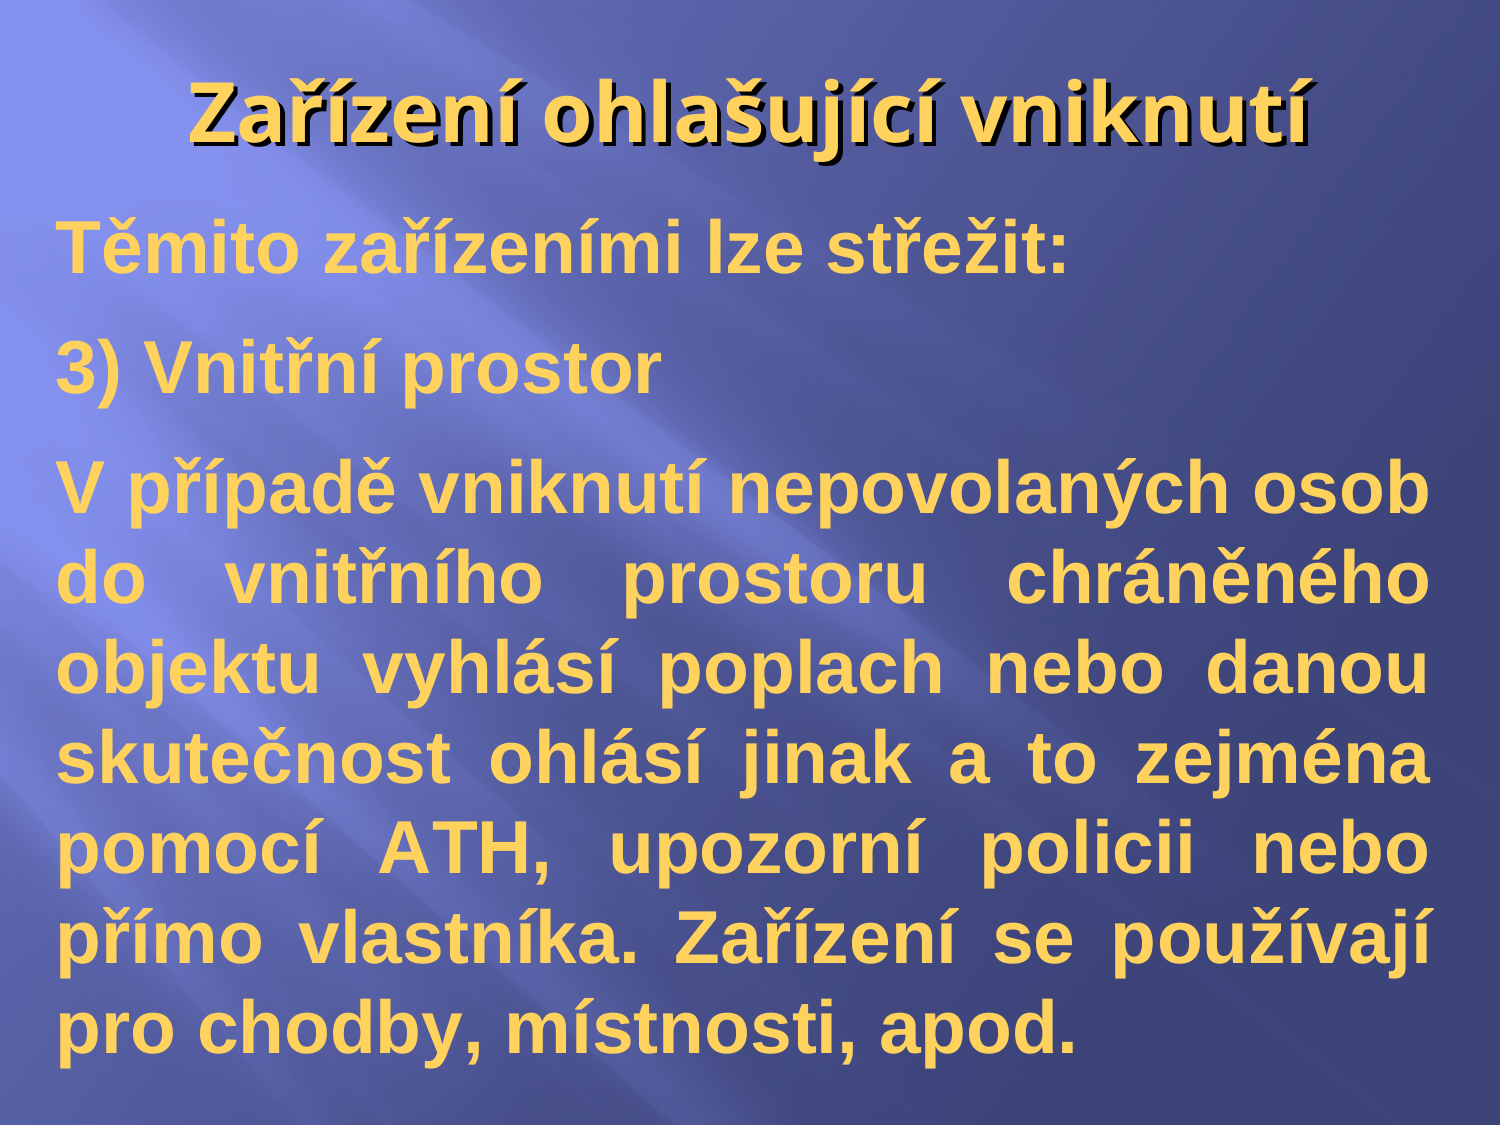

# Zařízení ohlašující vniknutí
Těmito zařízeními lze střežit:
3) Vnitřní prostor
V případě vniknutí nepovolaných osob do vnitřního prostoru chráněného objektu vyhlásí poplach nebo danou skutečnost ohlásí jinak a to zejména pomocí ATH, upozorní policii nebo přímo vlastníka. Zařízení se používají pro chodby, místnosti, apod.